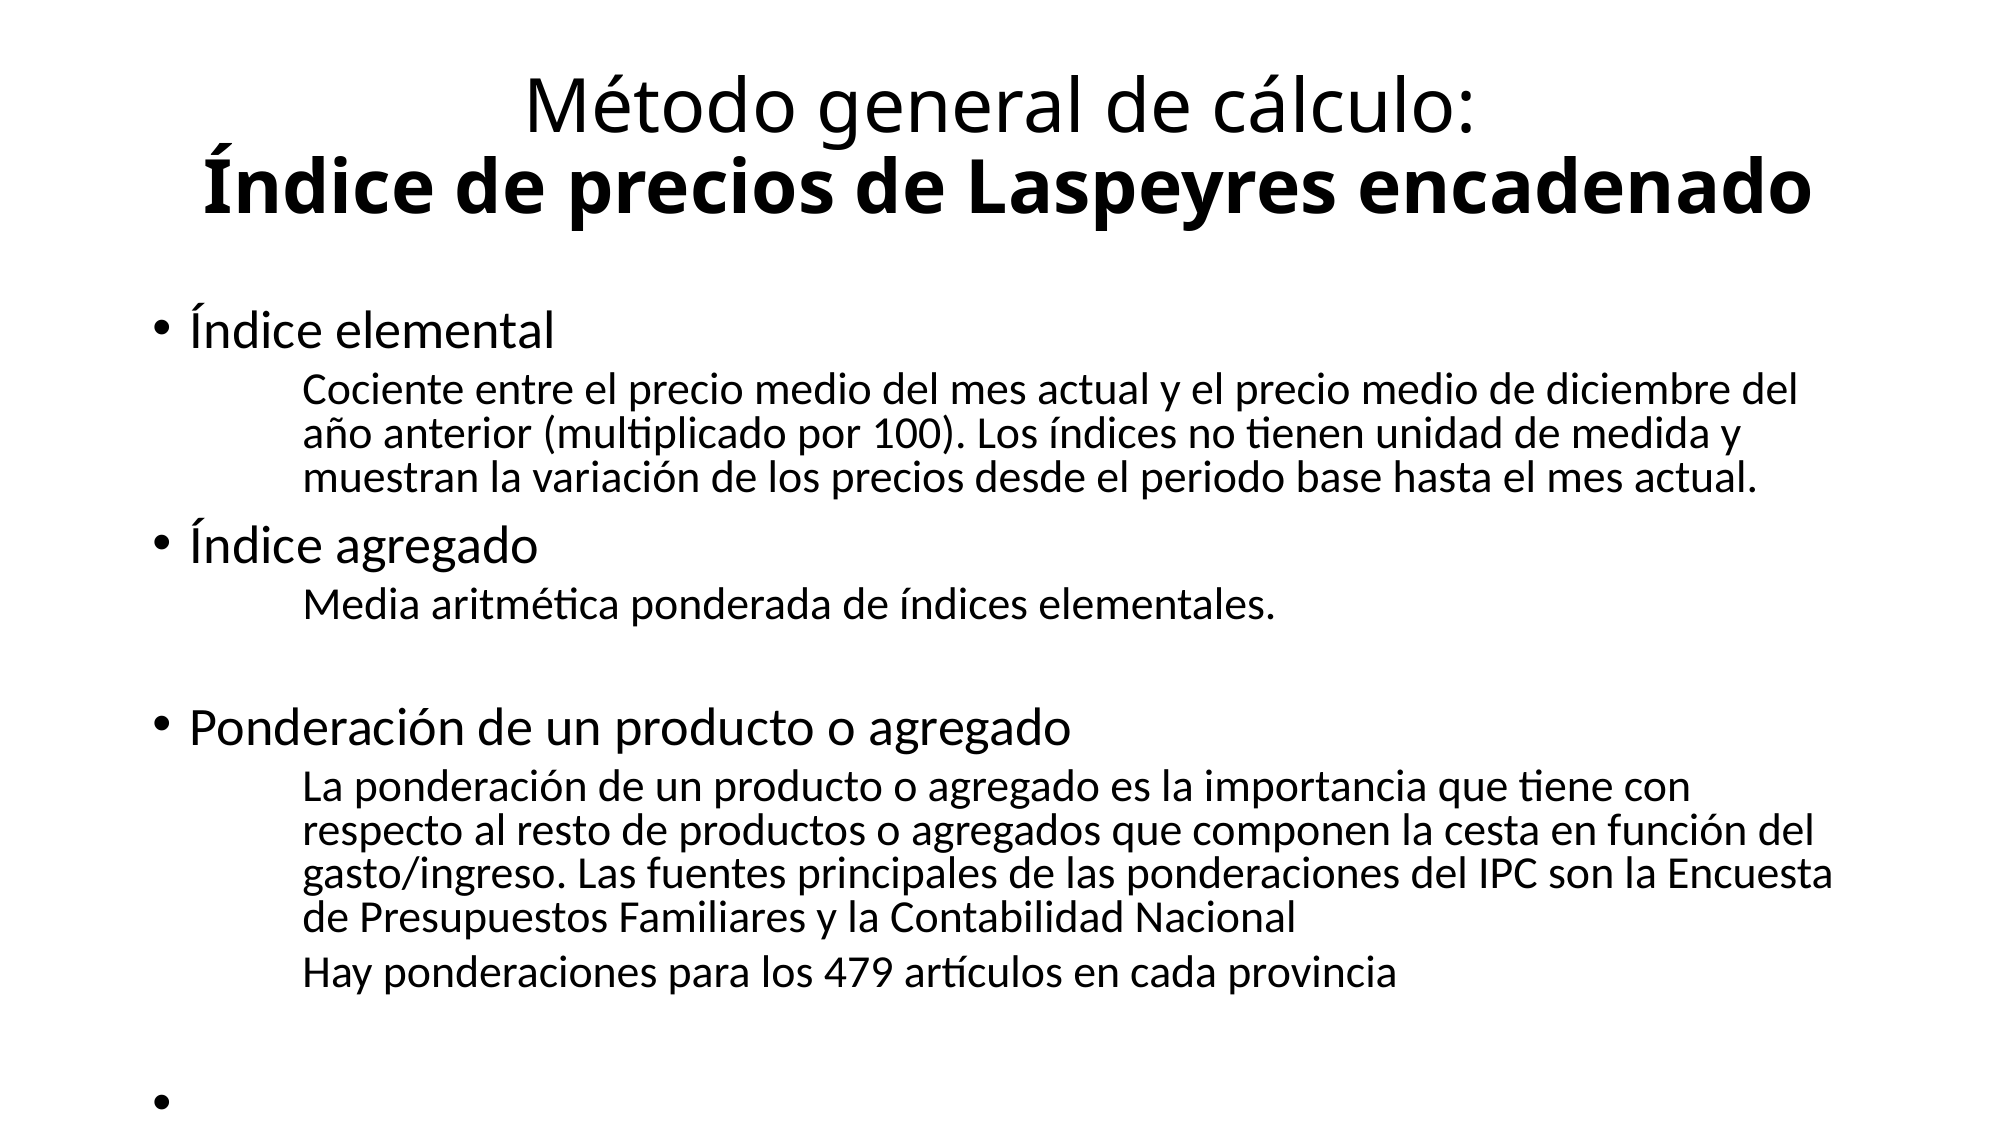

# Método general de cálculo: Índice de precios de Laspeyres encadenado
Índice elemental
Cociente entre el precio medio del mes actual y el precio medio de diciembre del año anterior (multiplicado por 100). Los índices no tienen unidad de medida y muestran la variación de los precios desde el periodo base hasta el mes actual.
Índice agregado
Media aritmética ponderada de índices elementales.
Ponderación de un producto o agregado
La ponderación de un producto o agregado es la importancia que tiene con respecto al resto de productos o agregados que componen la cesta en función del gasto/ingreso. Las fuentes principales de las ponderaciones del IPC son la Encuesta de Presupuestos Familiares y la Contabilidad Nacional
Hay ponderaciones para los 479 artículos en cada provincia